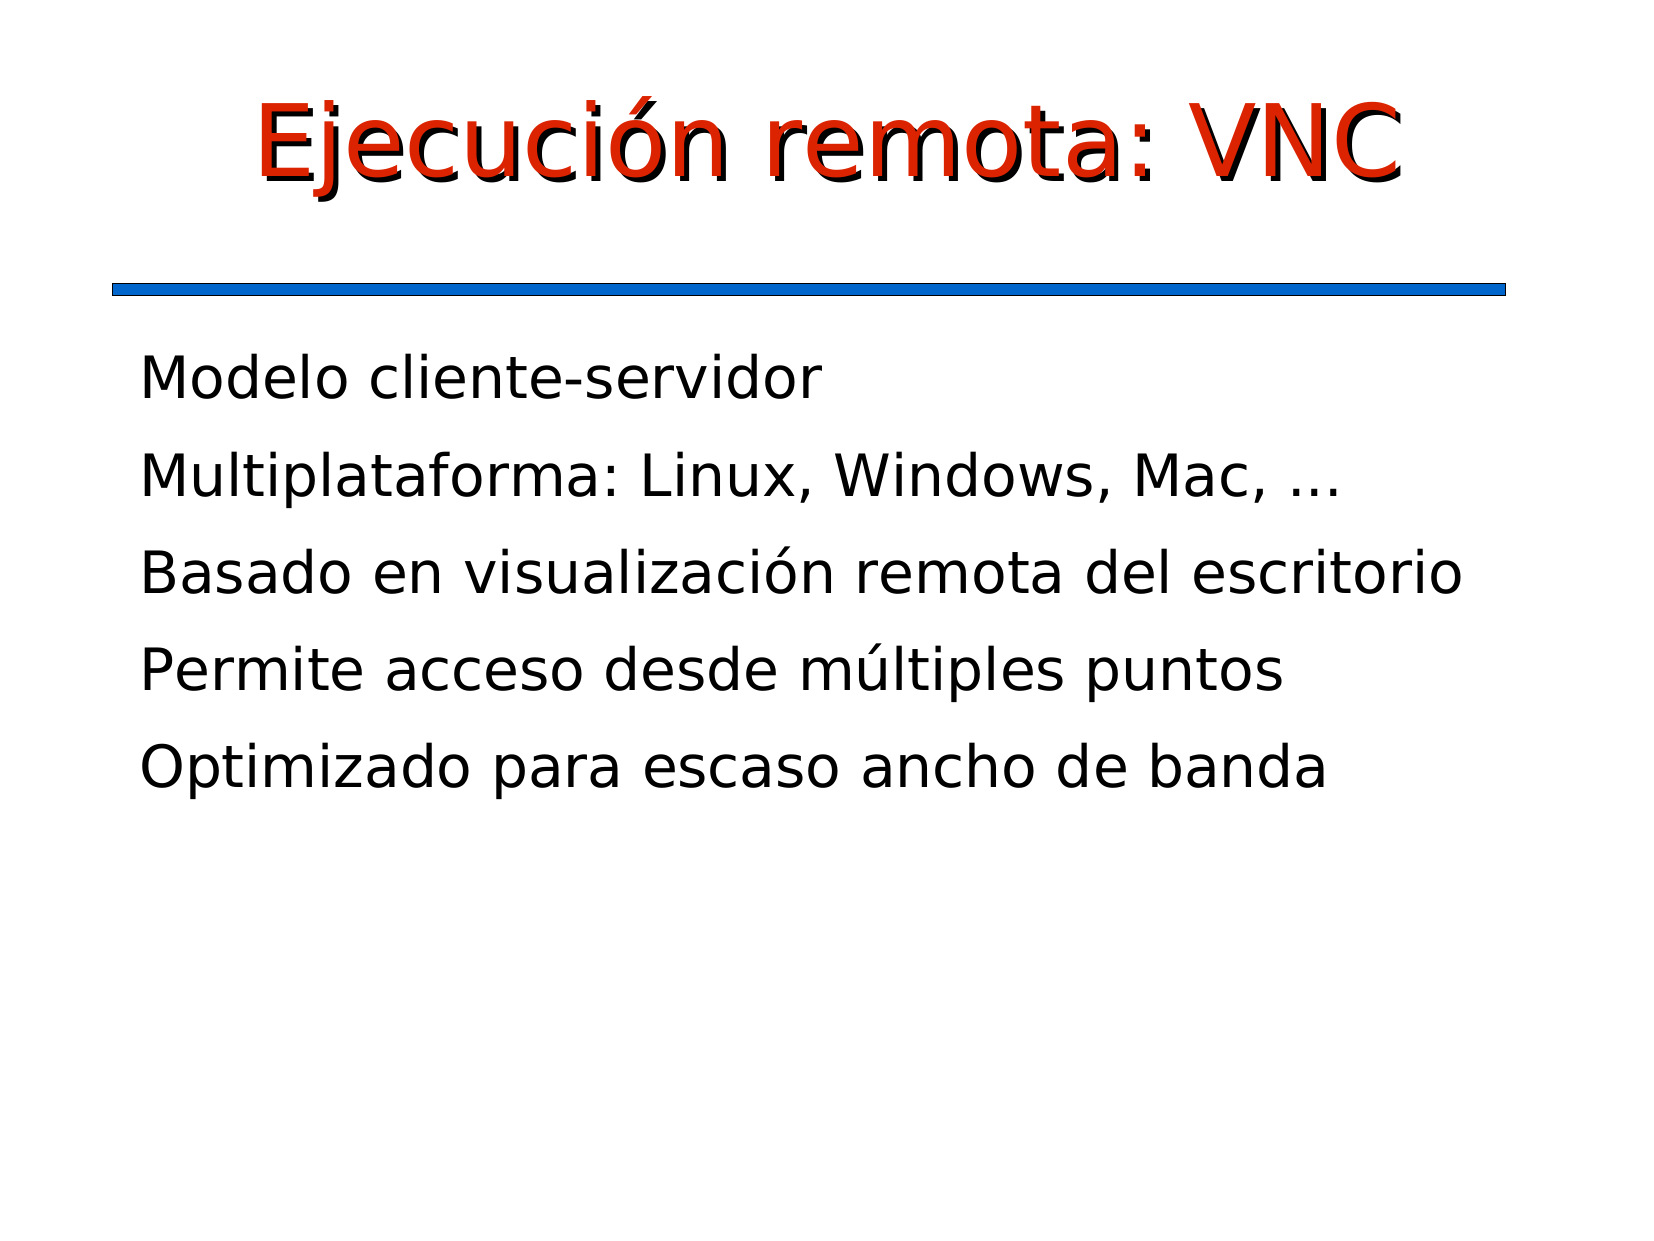

# Ejecución remota: VNC
Modelo cliente-servidor
Multiplataforma: Linux, Windows, Mac, ...
Basado en visualización remota del escritorio
Permite acceso desde múltiples puntos
Optimizado para escaso ancho de banda